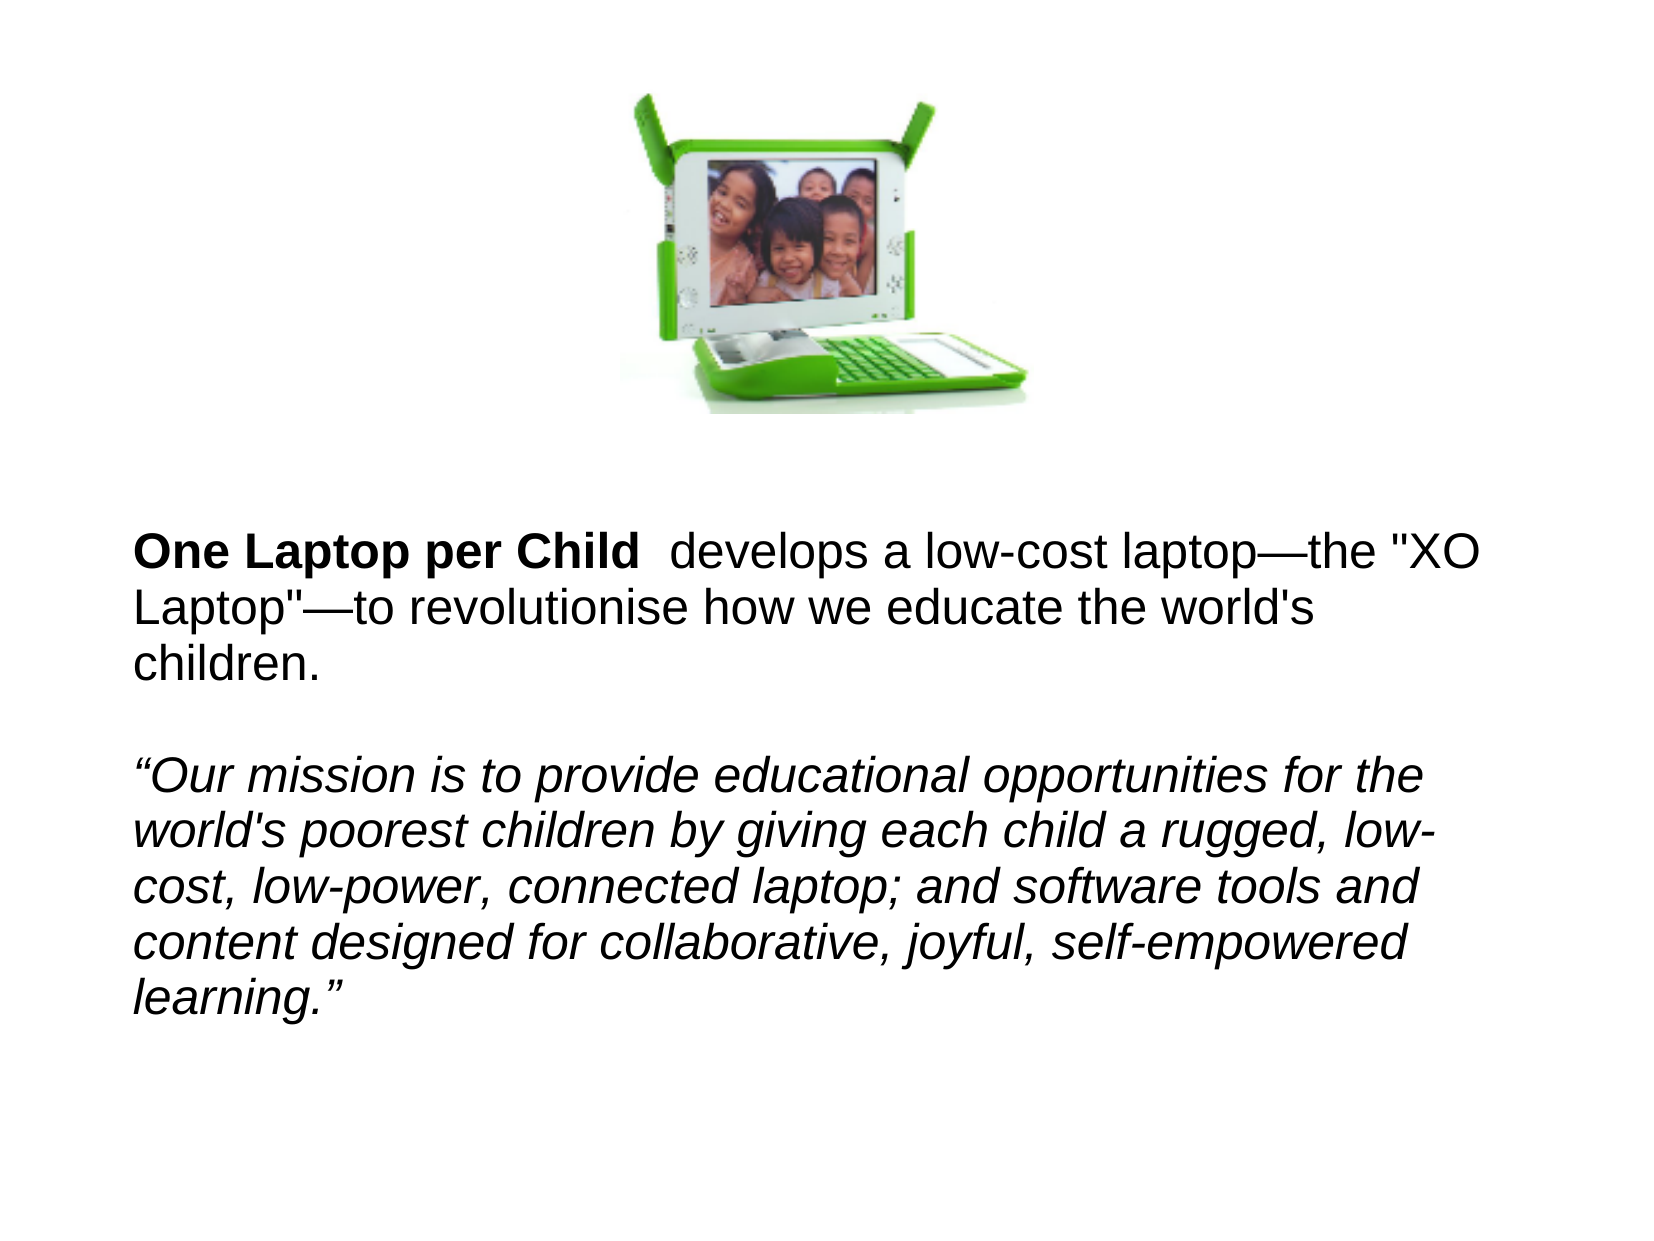

One Laptop per Child develops a low-cost laptop—the "XO Laptop"—to revolutionise how we educate the world's children.
“Our mission is to provide educational opportunities for the world's poorest children by giving each child a rugged, low-cost, low-power, connected laptop; and software tools and content designed for collaborative, joyful, self-empowered learning.”